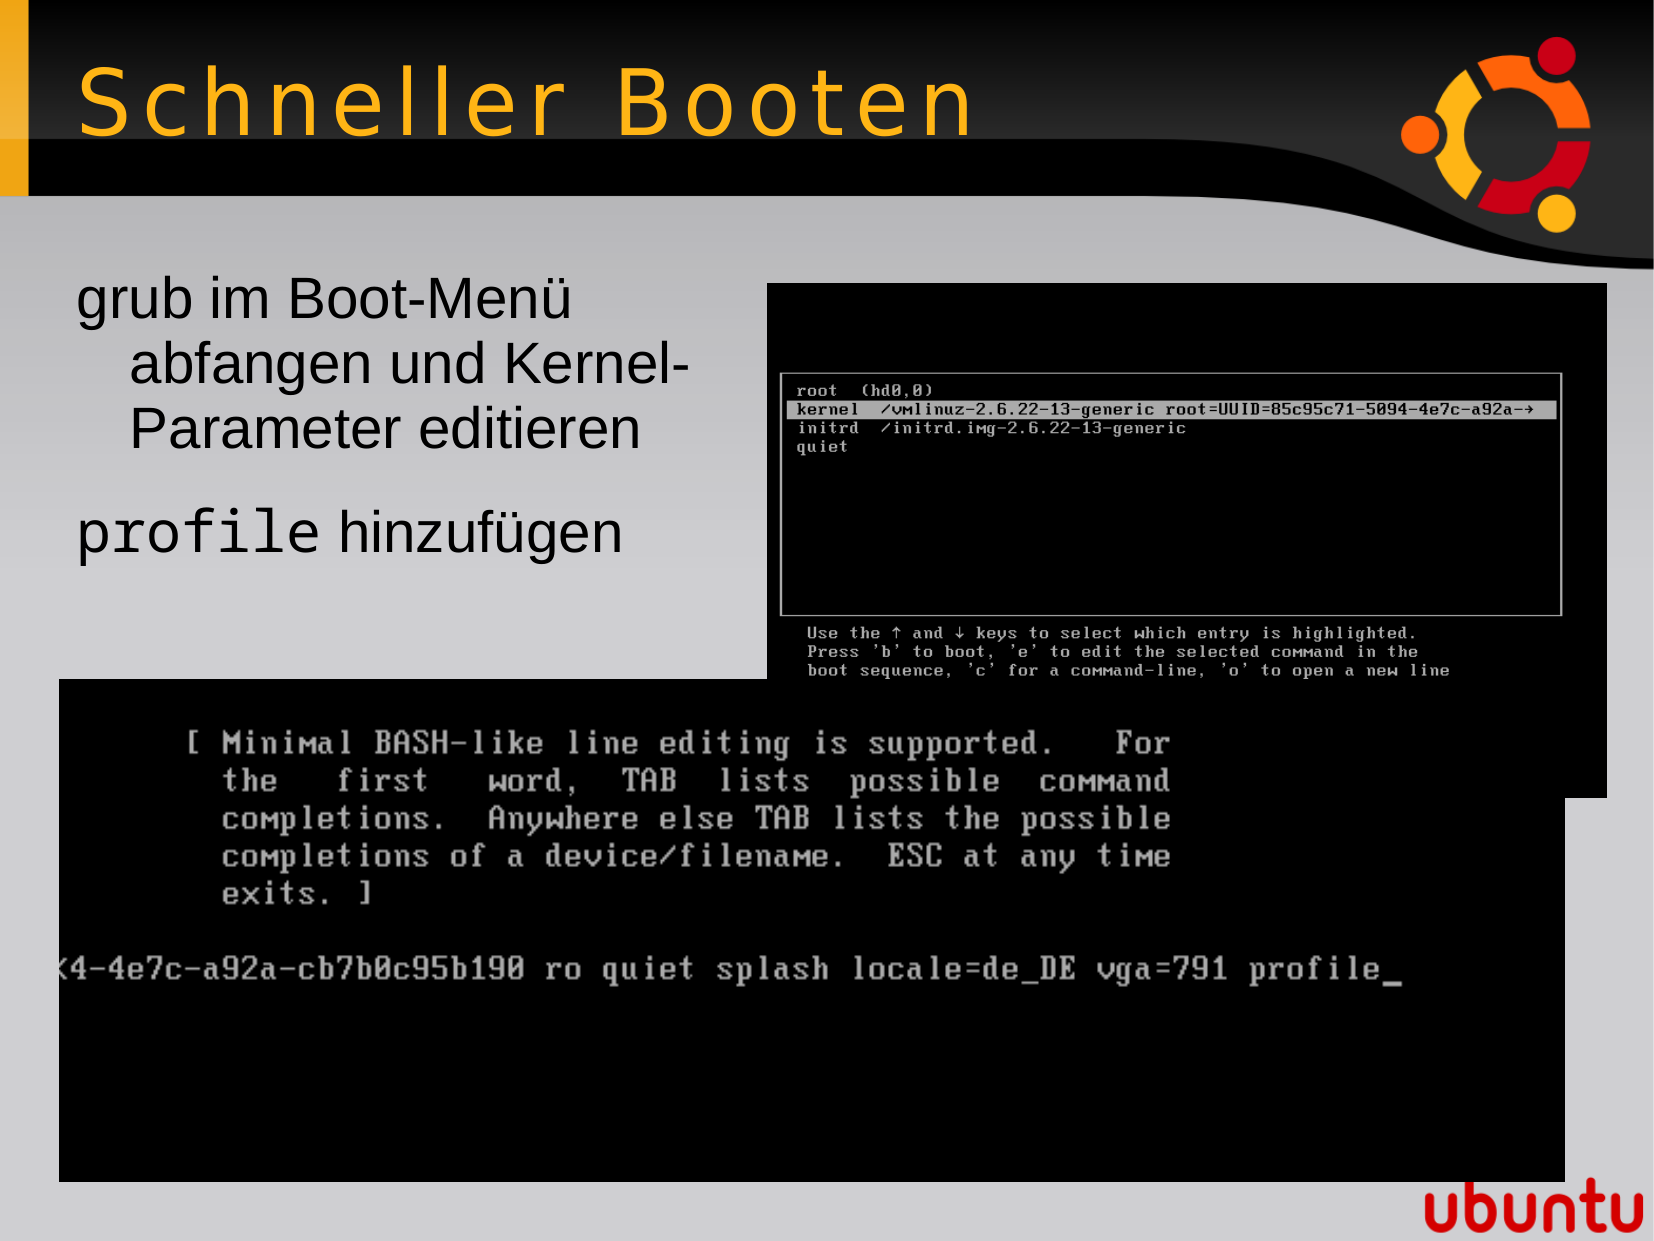

# Schneller Booten
grub im Boot-Menü abfangen und Kernel-Parameter editieren
profile hinzufügen